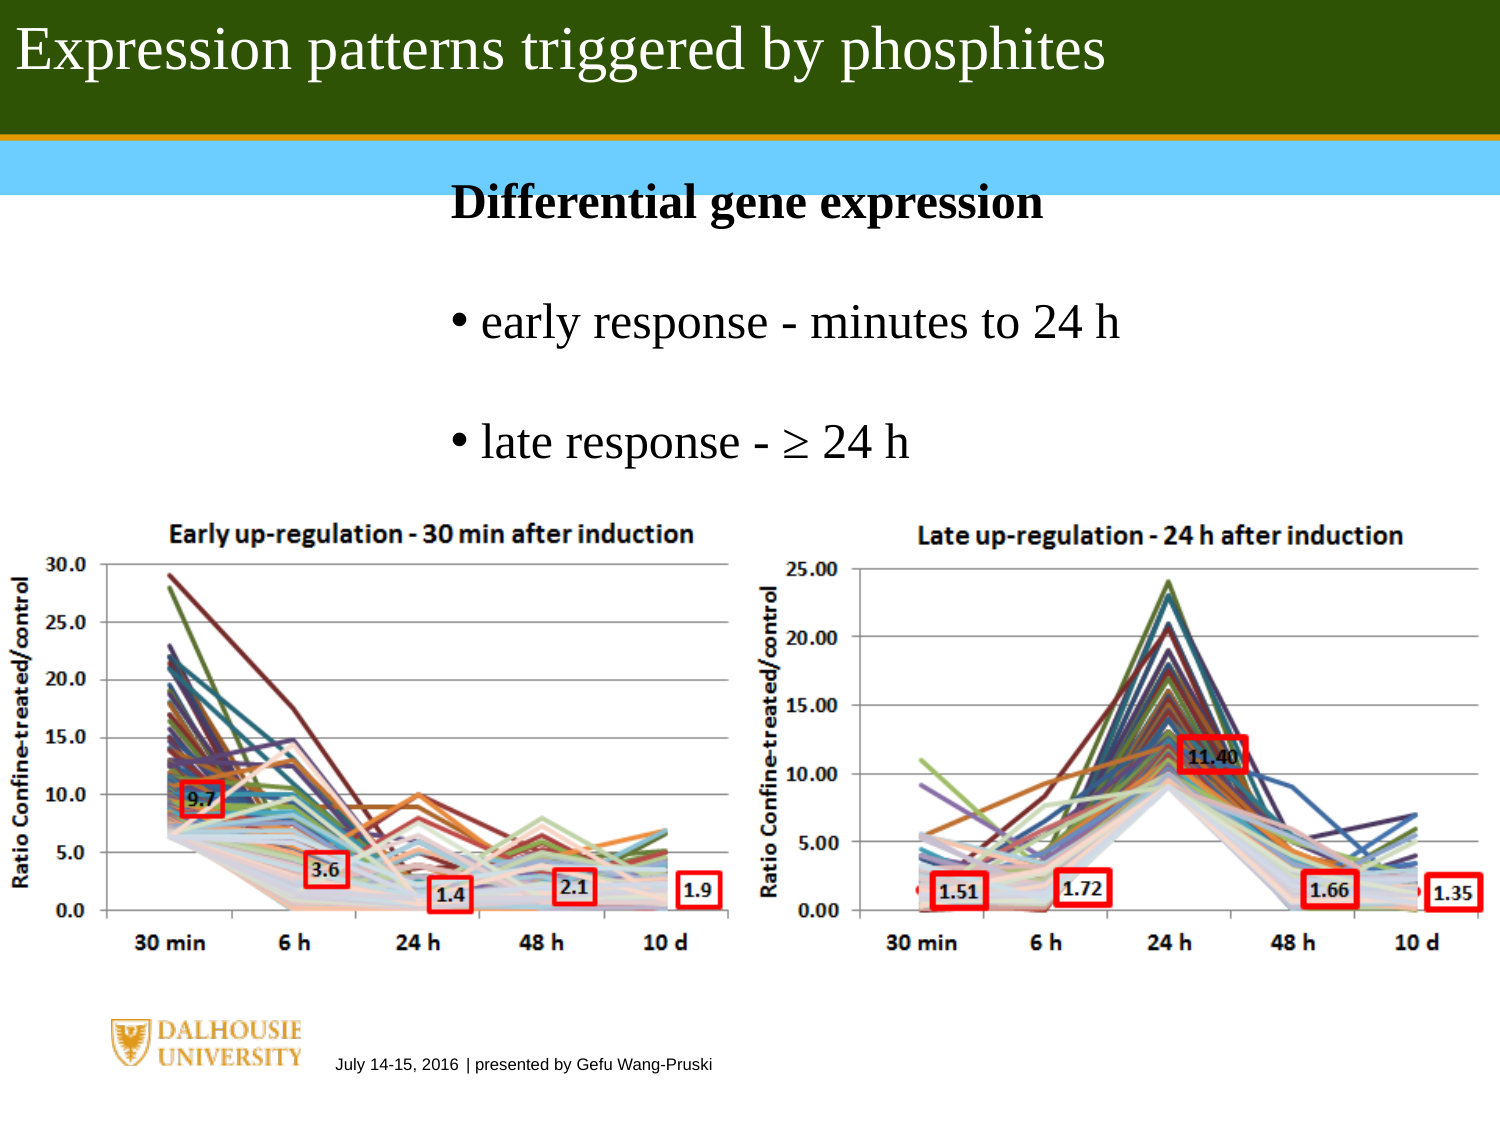

# Expression patterns triggered by phosphites
Differential gene expression
 early response - minutes to 24 h
 late response - ≥ 24 h